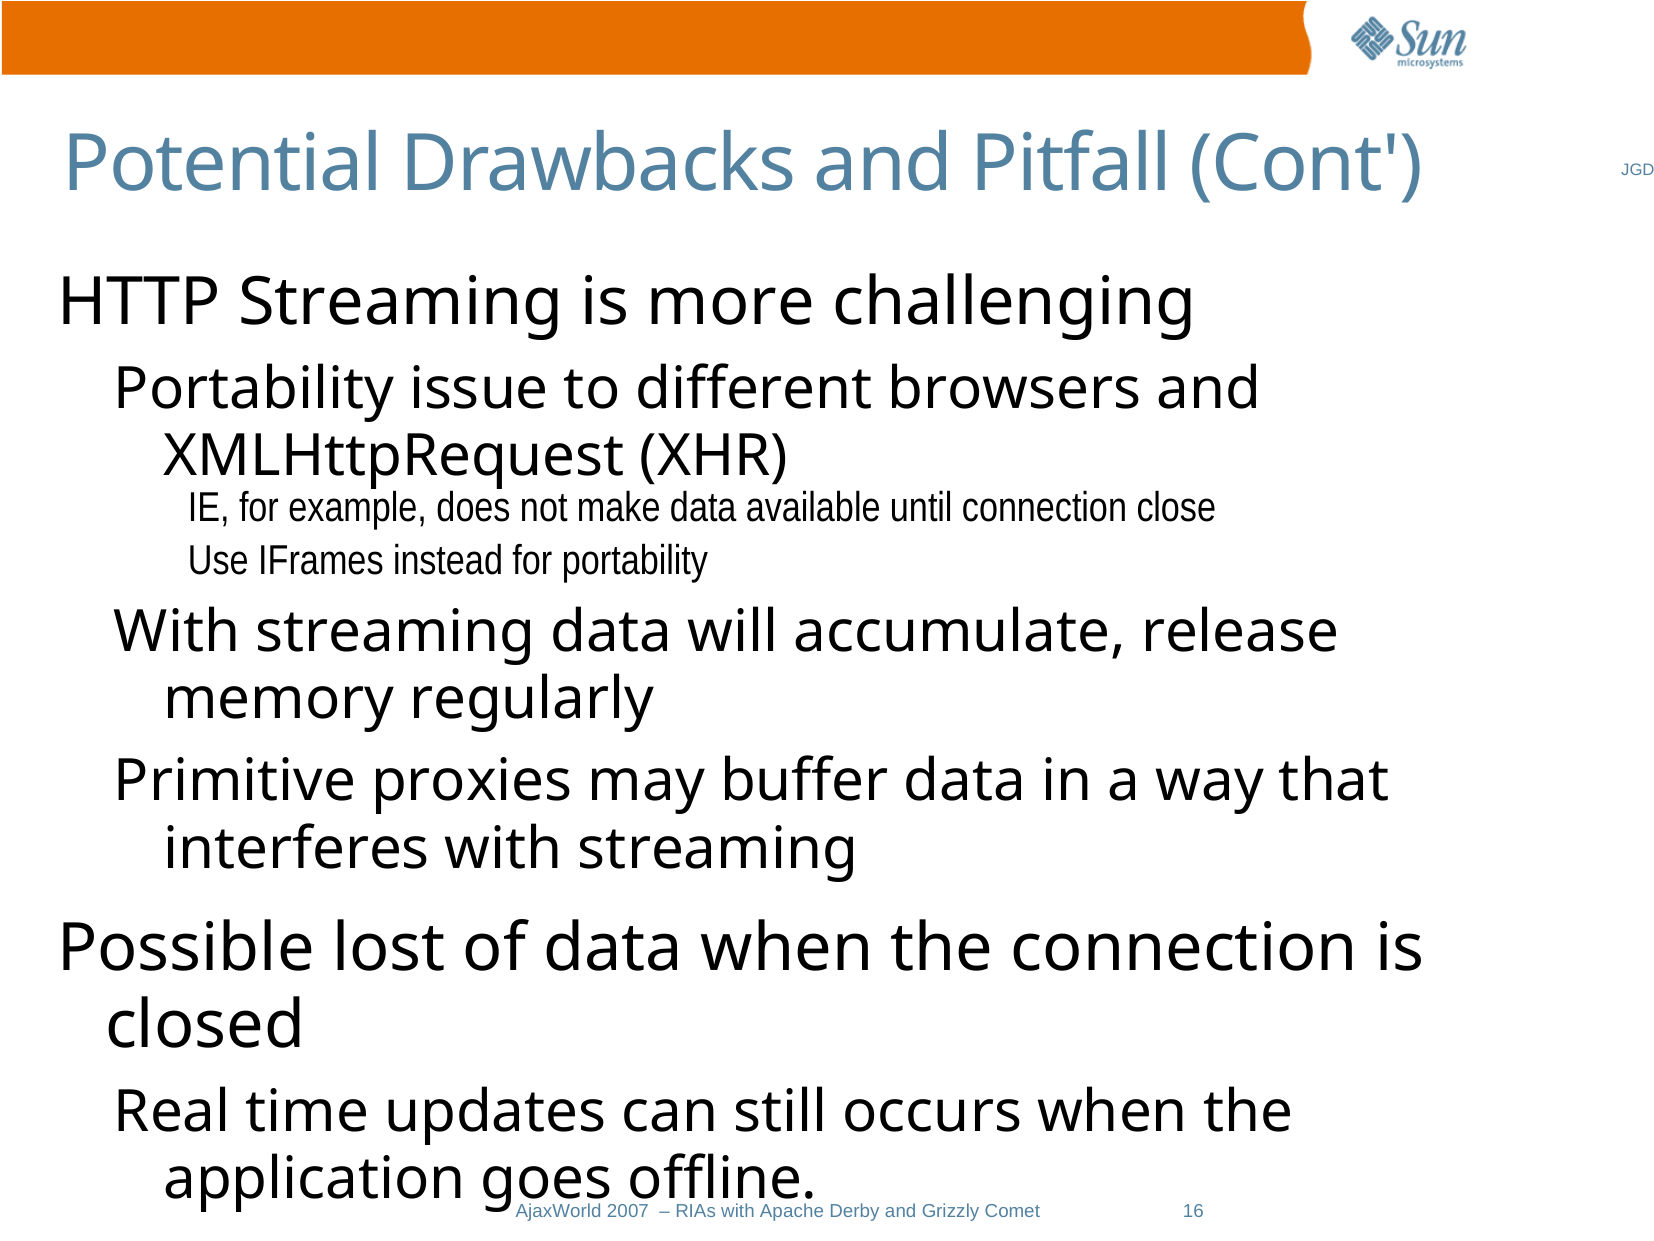

# Potential Drawbacks and Pitfall (Cont')
HTTP Streaming is more challenging
Portability issue to different browsers and XMLHttpRequest (XHR)
IE, for example, does not make data available until connection close
Use IFrames instead for portability
With streaming data will accumulate, release memory regularly
Primitive proxies may buffer data in a way that interferes with streaming
Possible lost of data when the connection is closed
Real time updates can still occurs when the application goes offline.